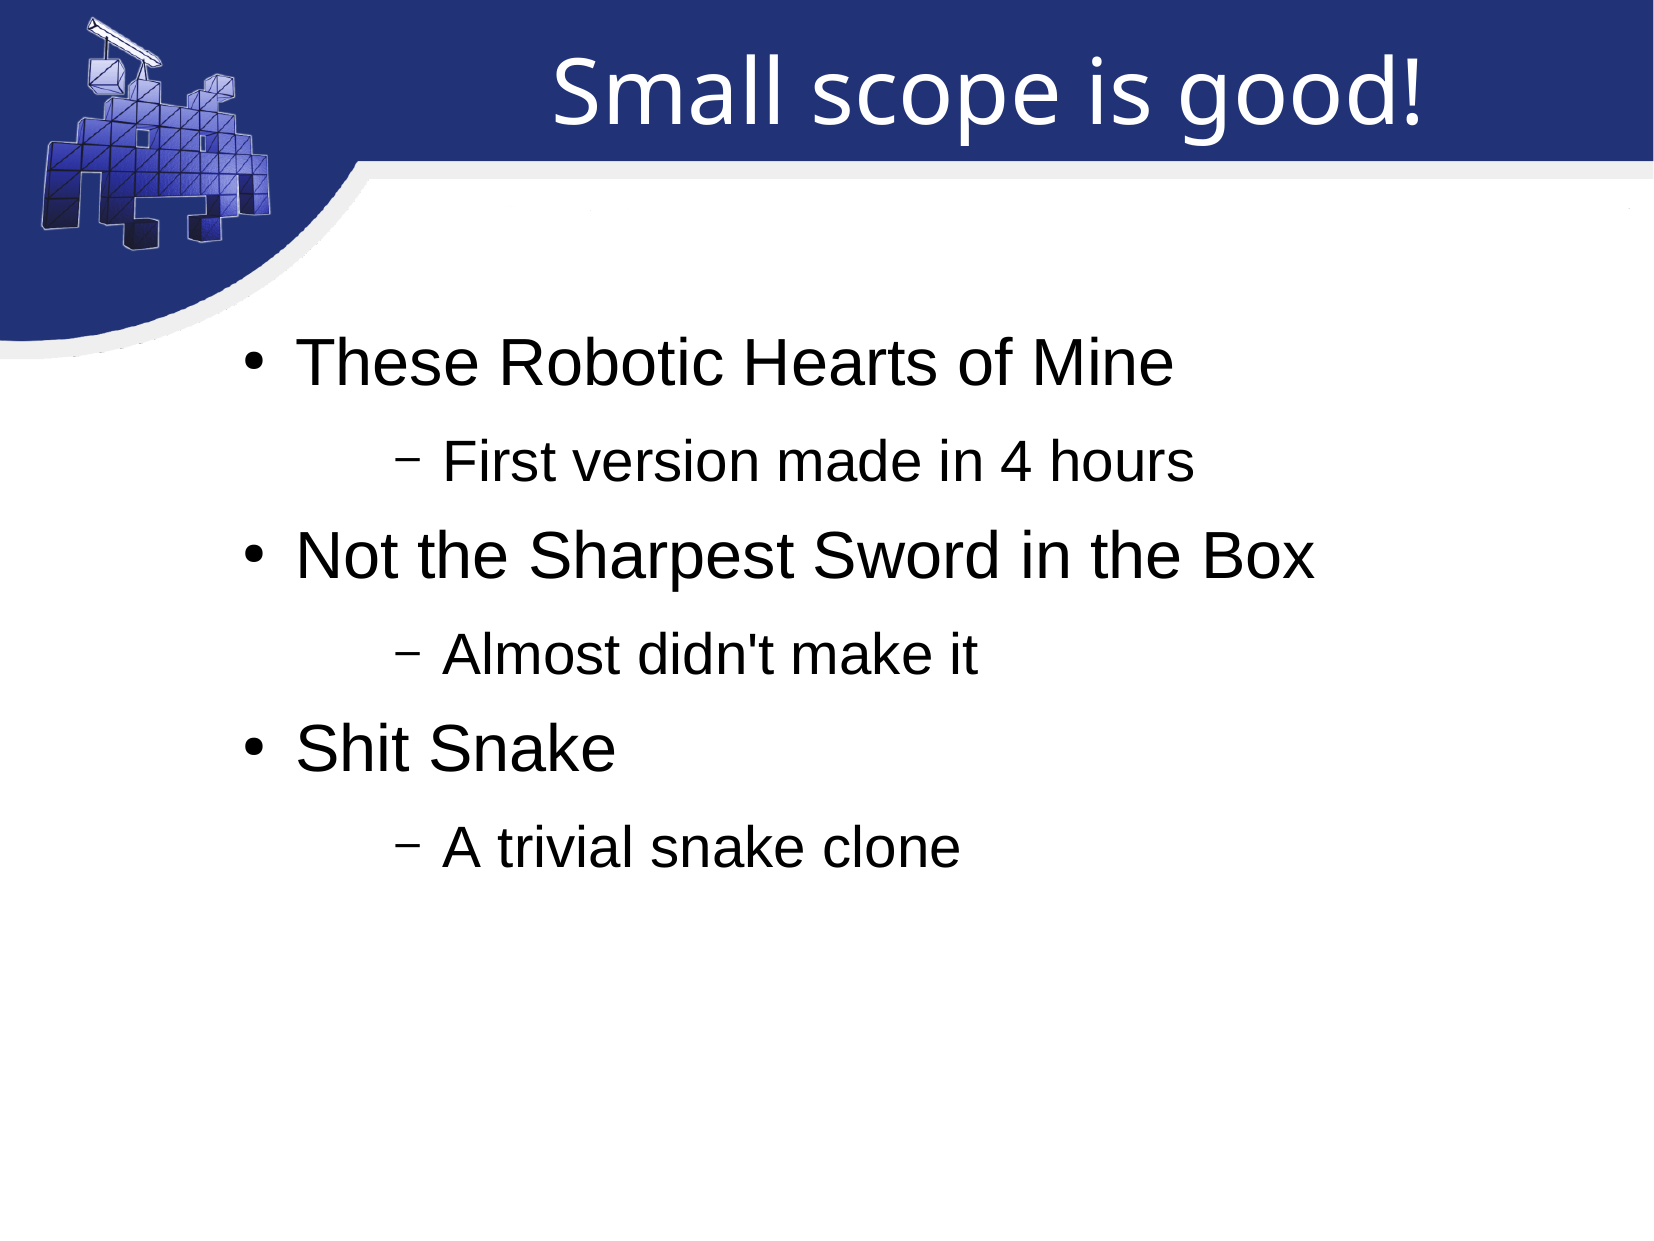

# Small scope is good!
These Robotic Hearts of Mine
First version made in 4 hours
Not the Sharpest Sword in the Box
Almost didn't make it
Shit Snake
A trivial snake clone